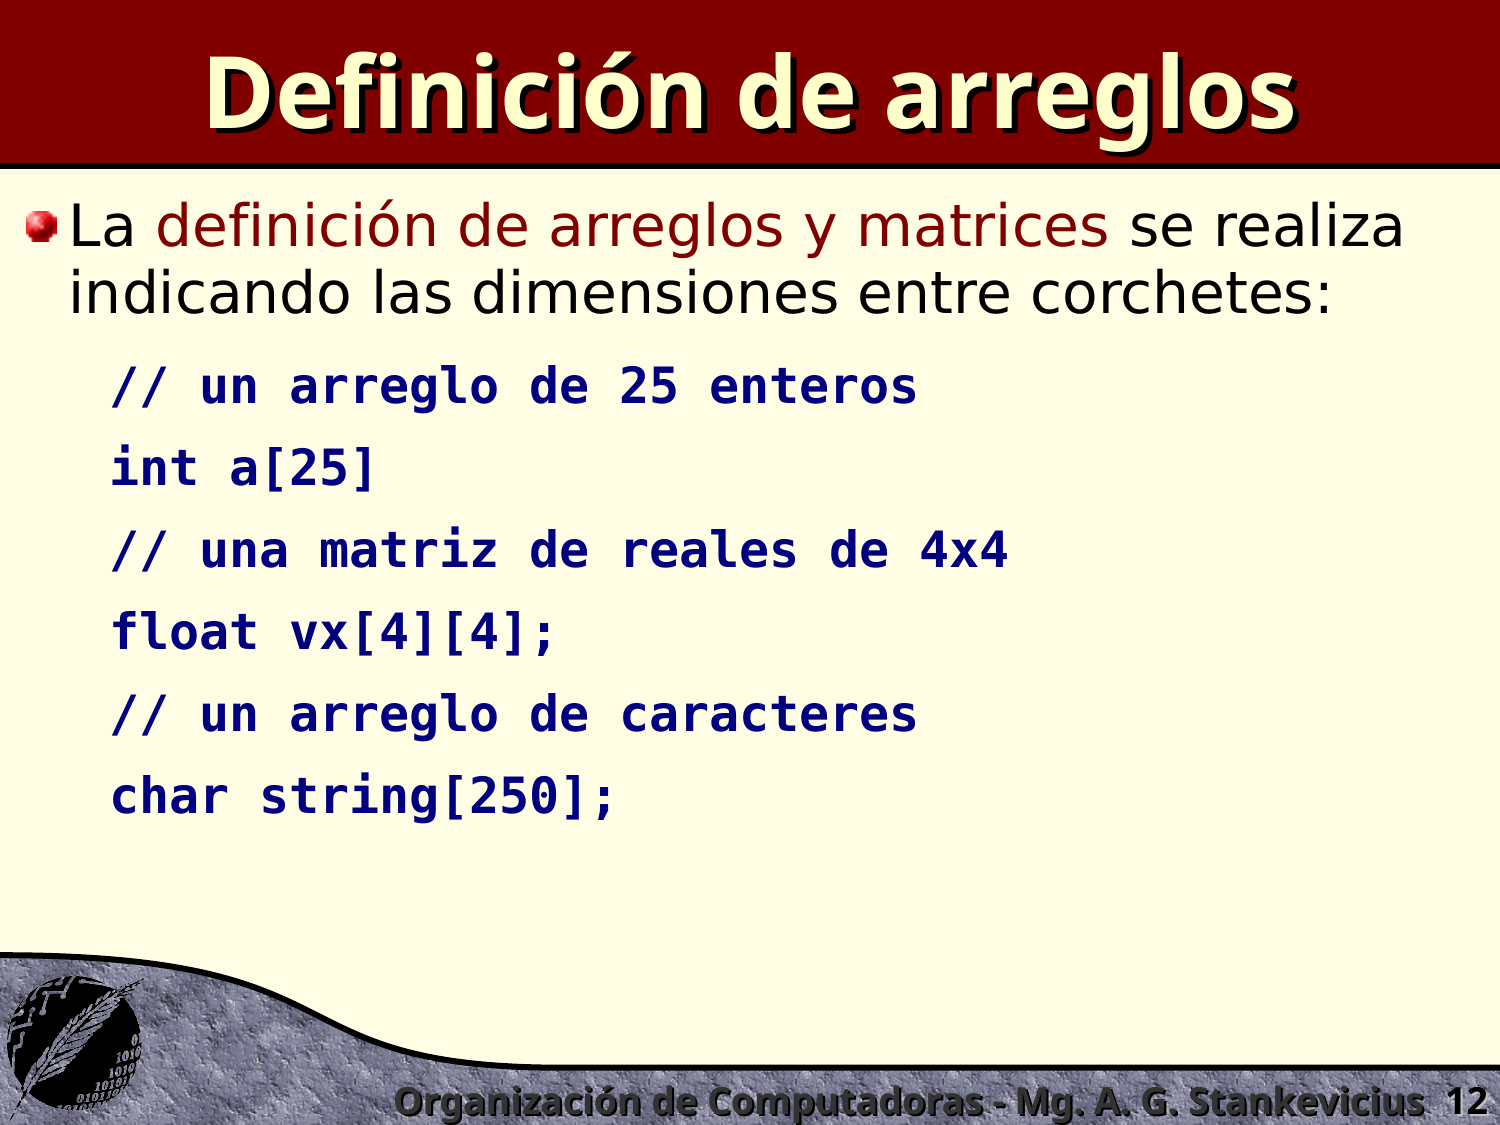

# Definición de arreglos
La definición de arreglos y matrices se realiza indicando las dimensiones entre corchetes:
// un arreglo de 25 enteros
int a[25]
// una matriz de reales de 4x4
float vx[4][4];
// un arreglo de caracteres
char string[250];
12